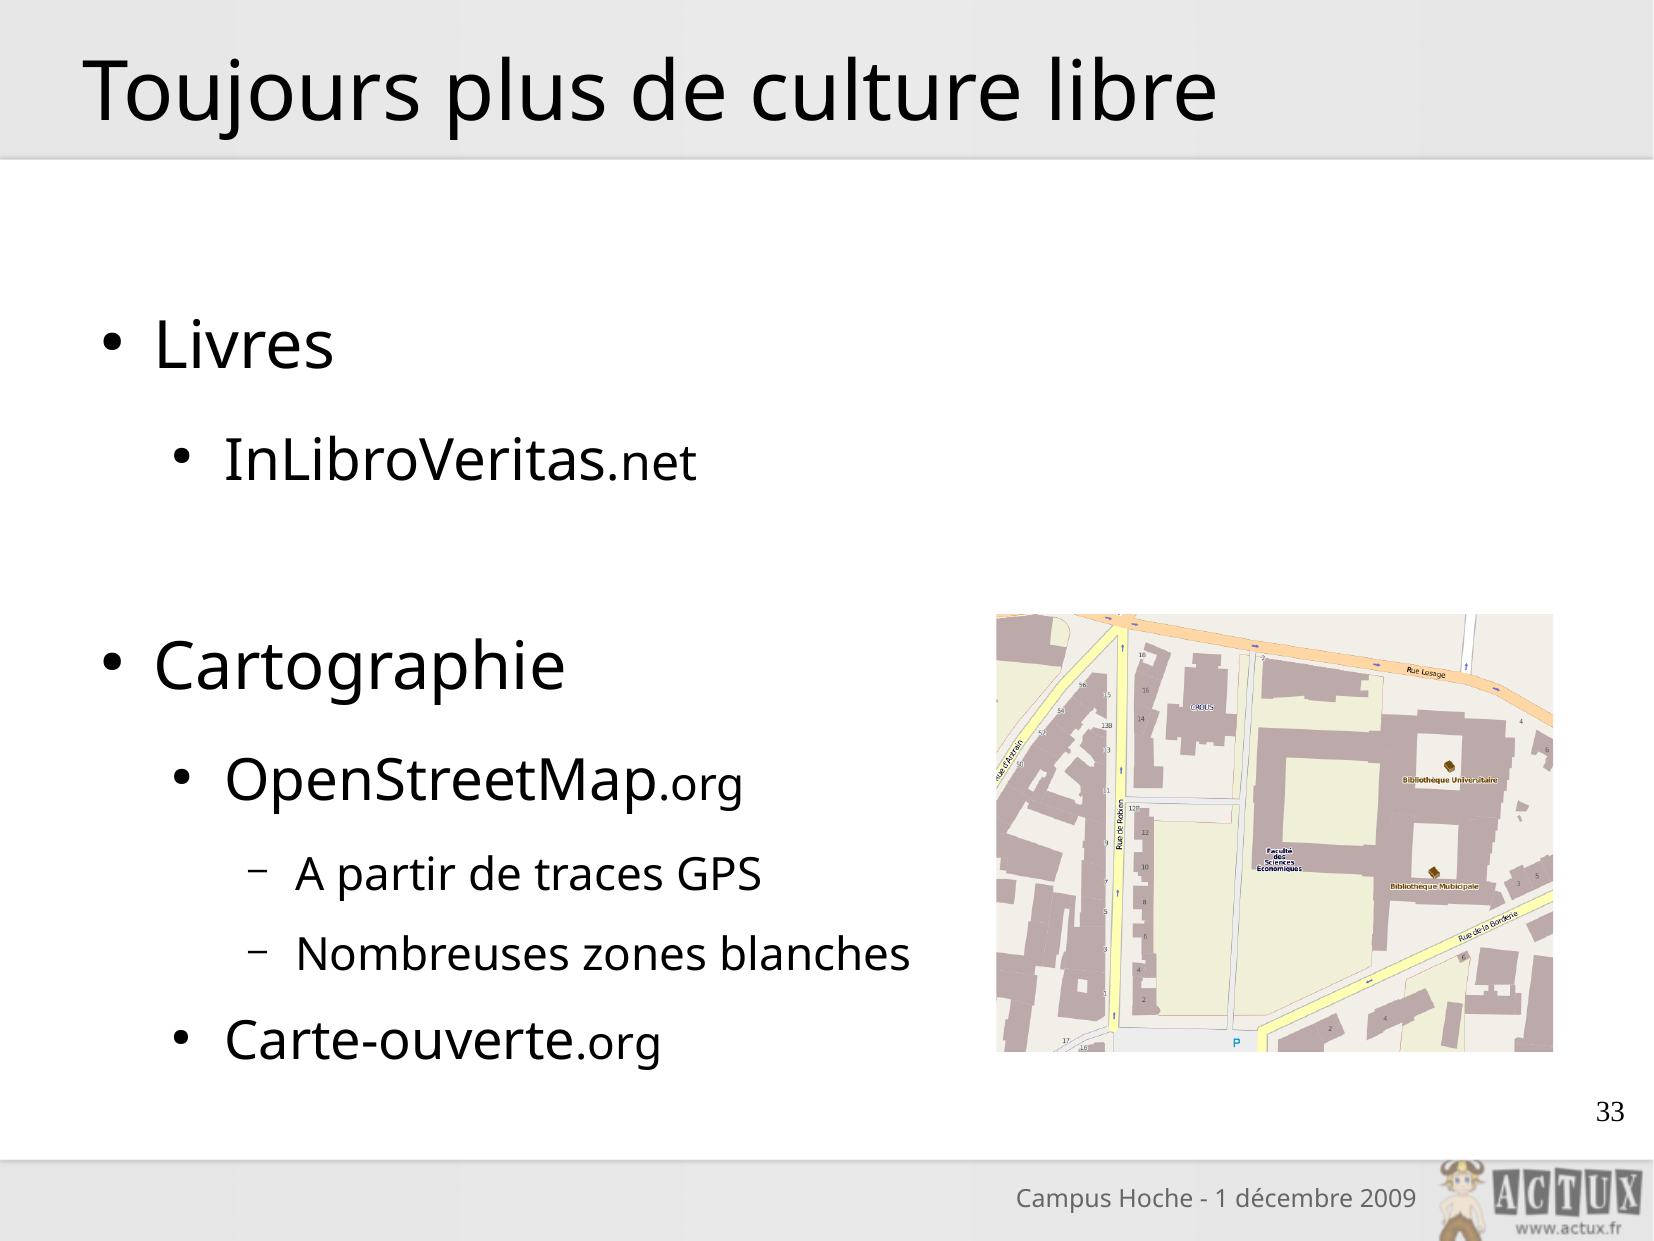

# Toujours plus de culture libre
Livres
InLibroVeritas.net
Cartographie
OpenStreetMap.org
A partir de traces GPS
Nombreuses zones blanches
Carte-ouverte.org
33
Campus Hoche - 1 décembre 2009